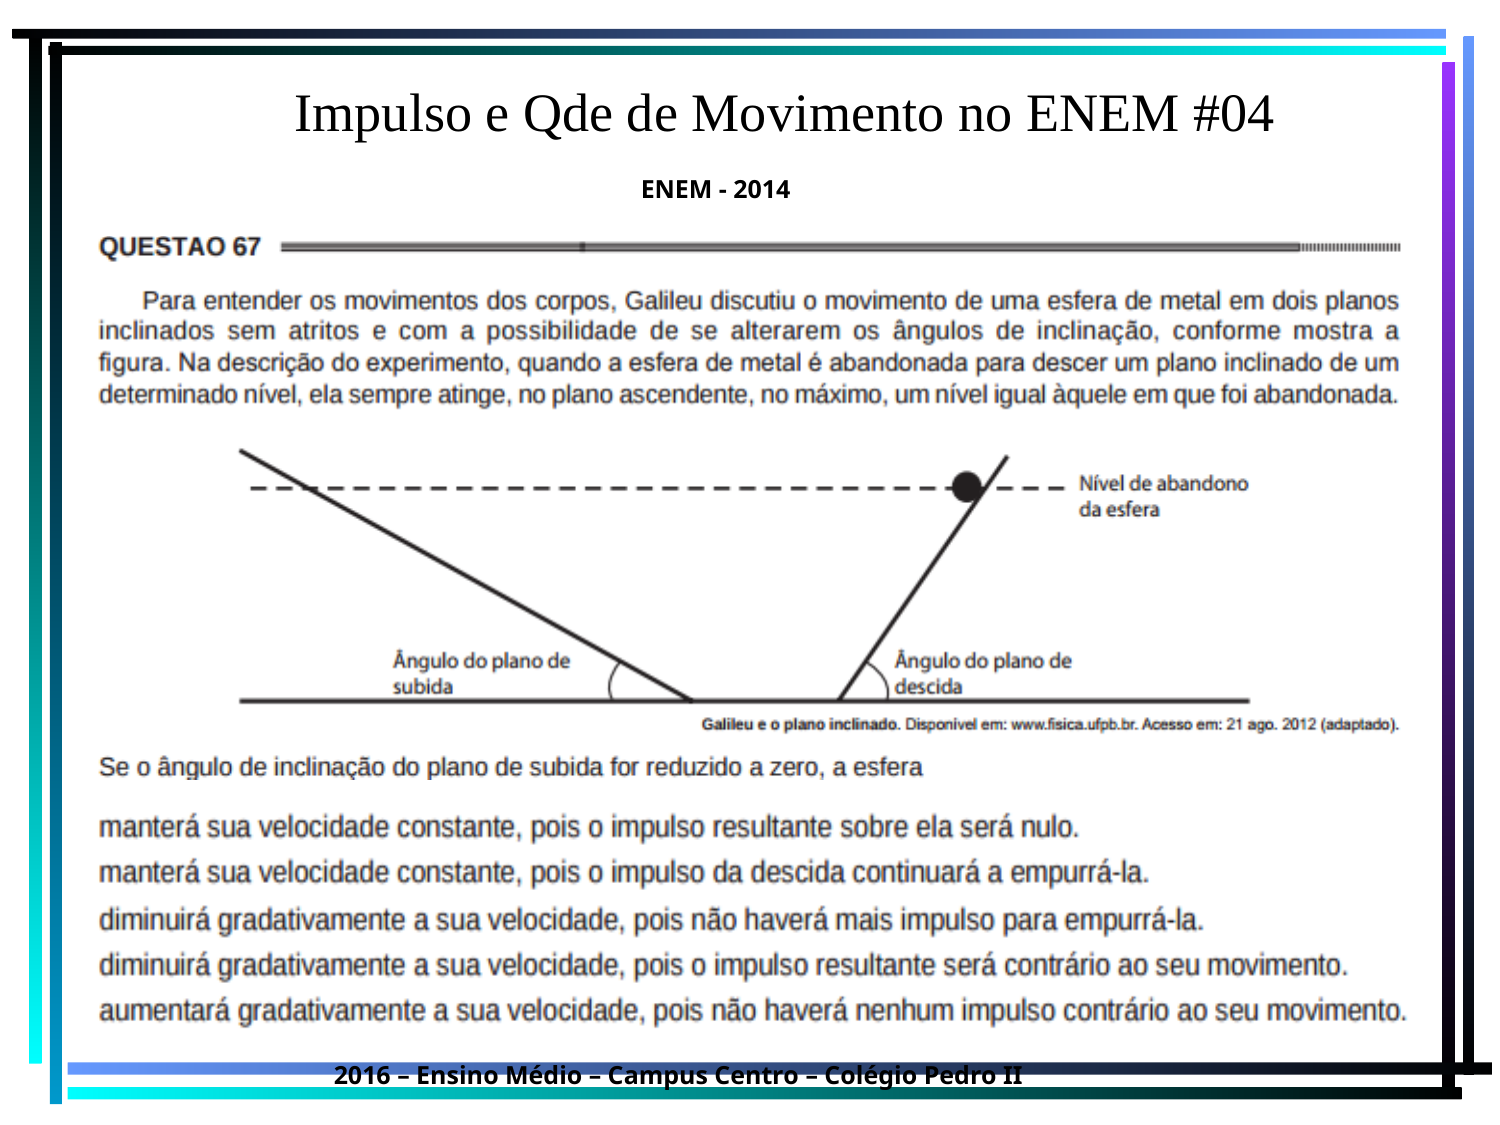

# Impulso e Qde de Movimento no ENEM #04
ENEM - 2014
2016 – Ensino Médio – Campus Centro – Colégio Pedro II